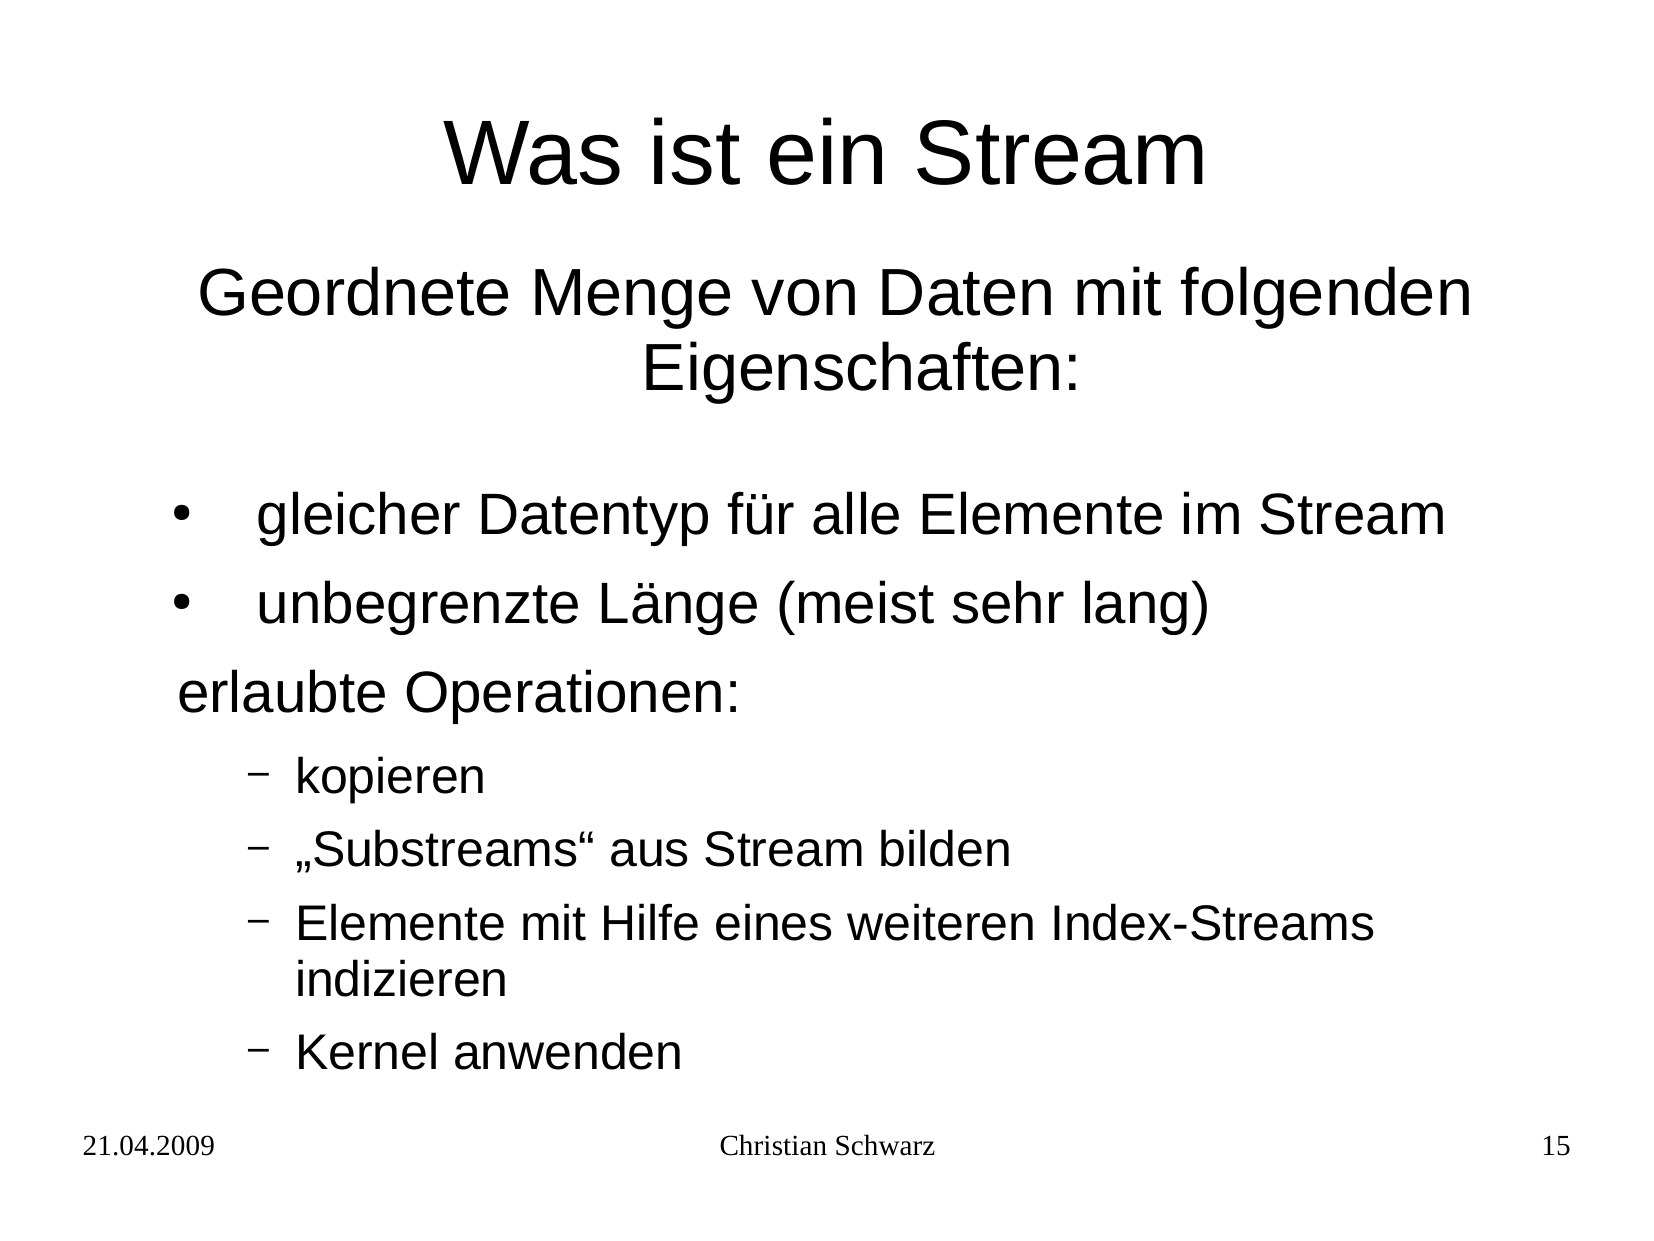

# Was ist ein Stream
Geordnete Menge von Daten mit folgenden Eigenschaften:
 gleicher Datentyp für alle Elemente im Stream
 unbegrenzte Länge (meist sehr lang)
erlaubte Operationen:
kopieren
„Substreams“ aus Stream bilden
Elemente mit Hilfe eines weiteren Index-Streams indizieren
Kernel anwenden
21.04.2009
Christian Schwarz
15